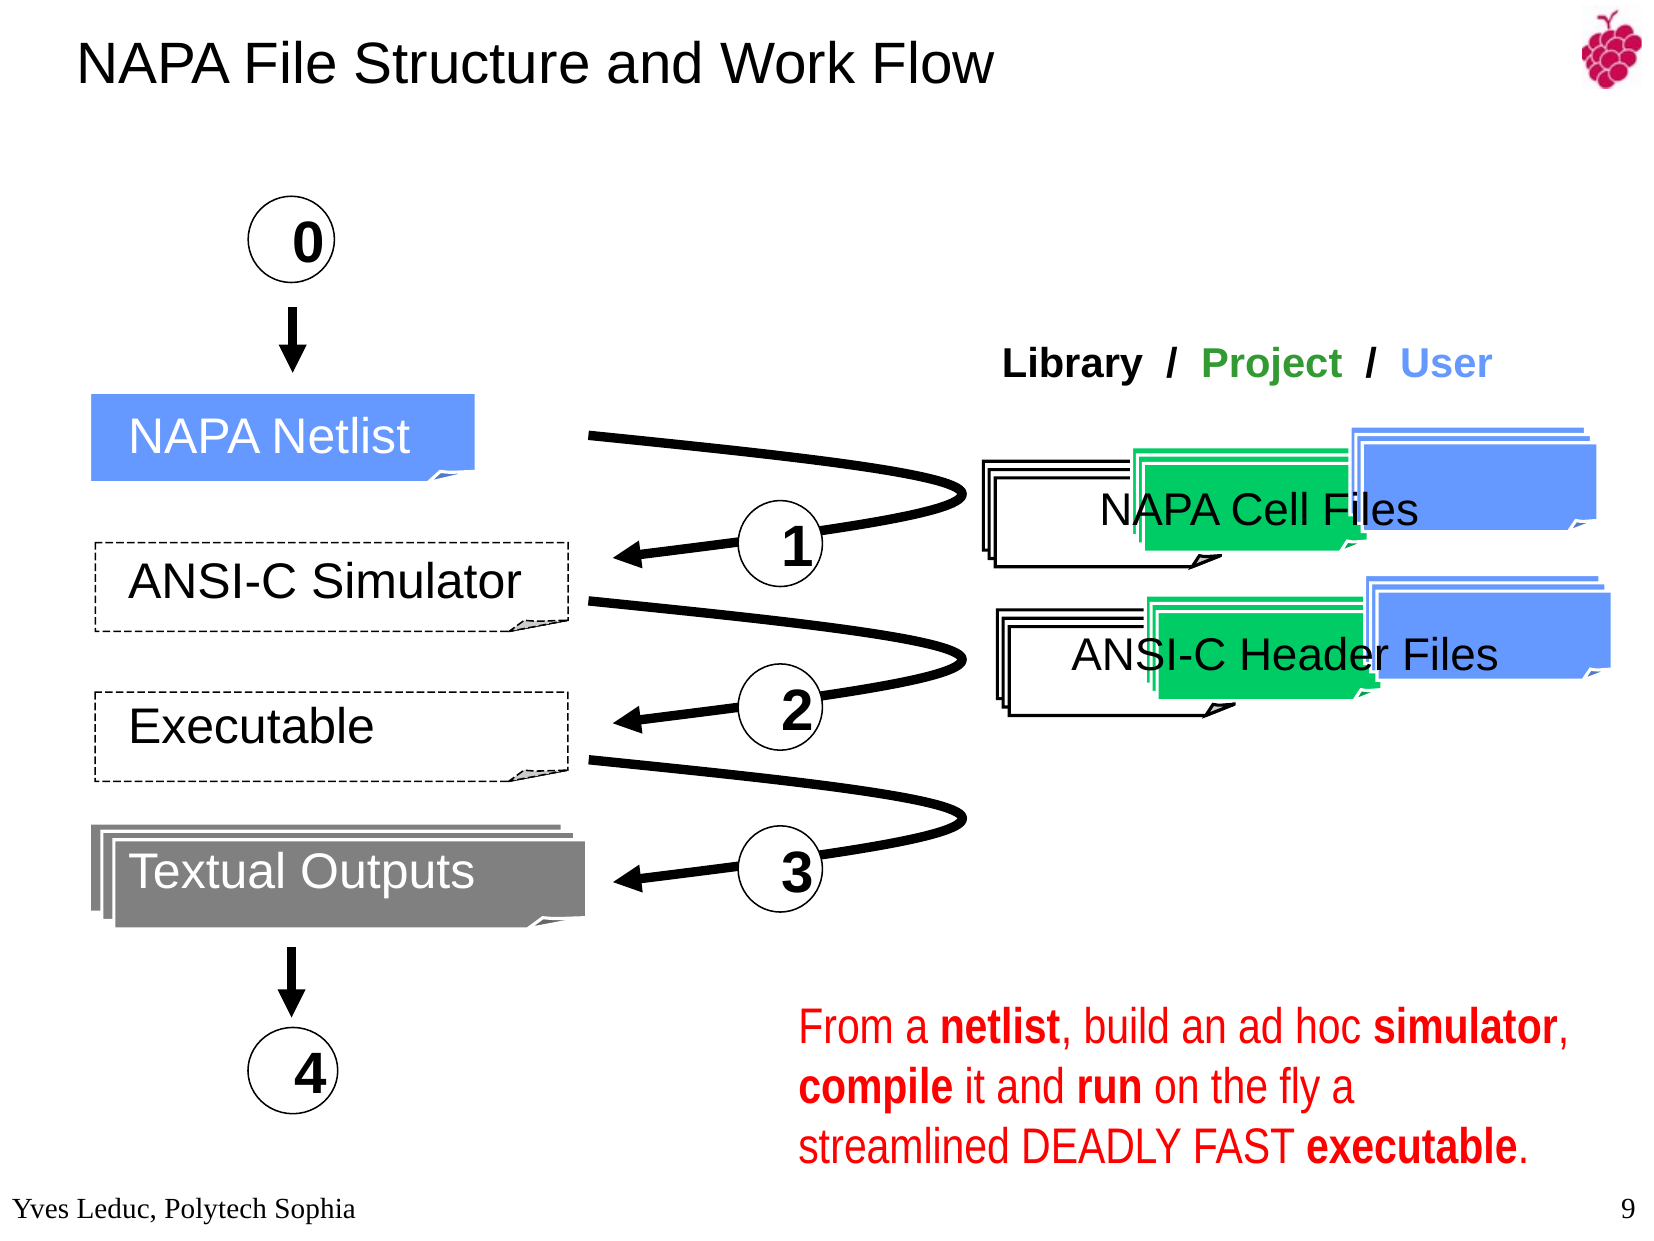

# NAPA File Structure and Work Flow
0
		 			 Library / Project / User
 NAPA Netlist
						 NAPA Cell Files
 ANSI-C Simulator
						 ANSI-C Header Files
 Executable
 Textual Outputs
1
2
3
From a netlist, build an ad hoc simulator,
compile it and run on the fly a
streamlined DEADLY FAST executable.
4
Yves Leduc, Polytech Sophia
9